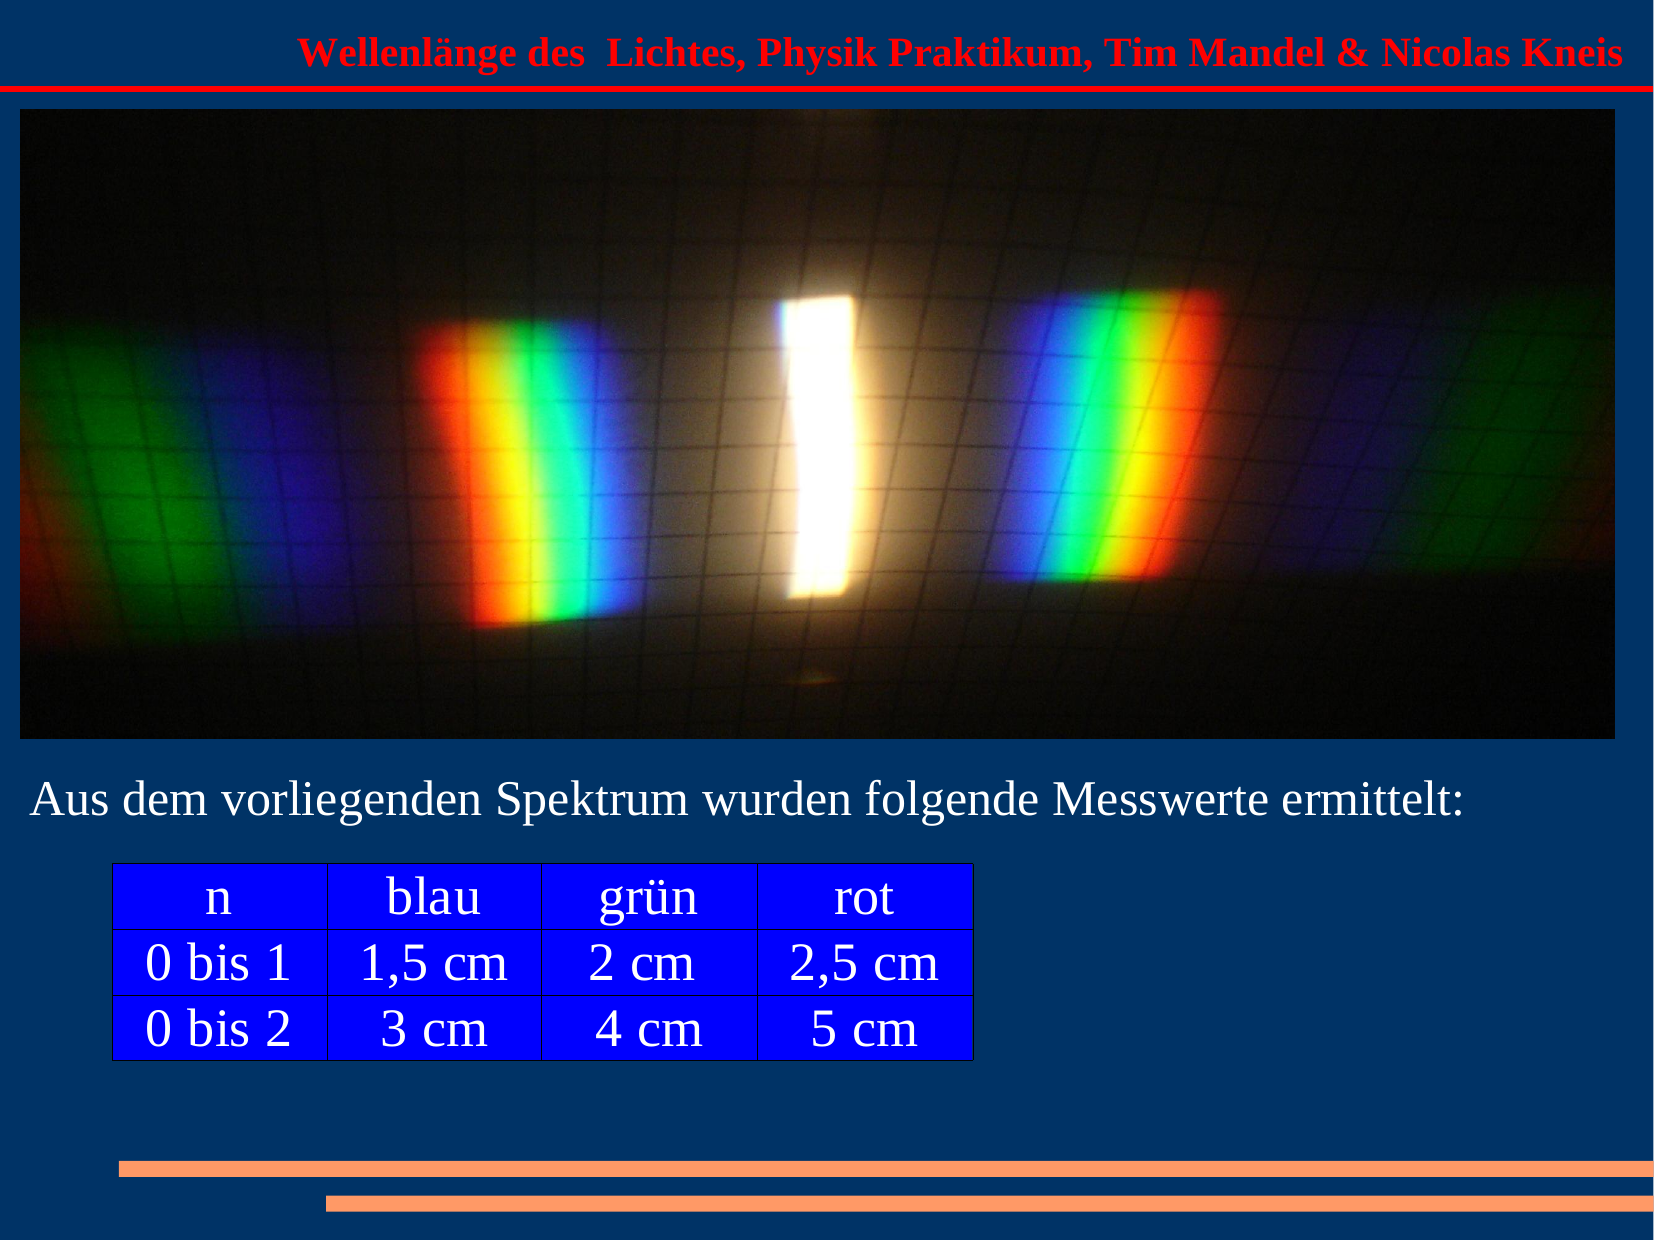

Wellenlänge des Lichtes, Physik Praktikum, Tim Mandel & Nicolas Kneis
Aus dem vorliegenden Spektrum wurden folgende Messwerte ermittelt: